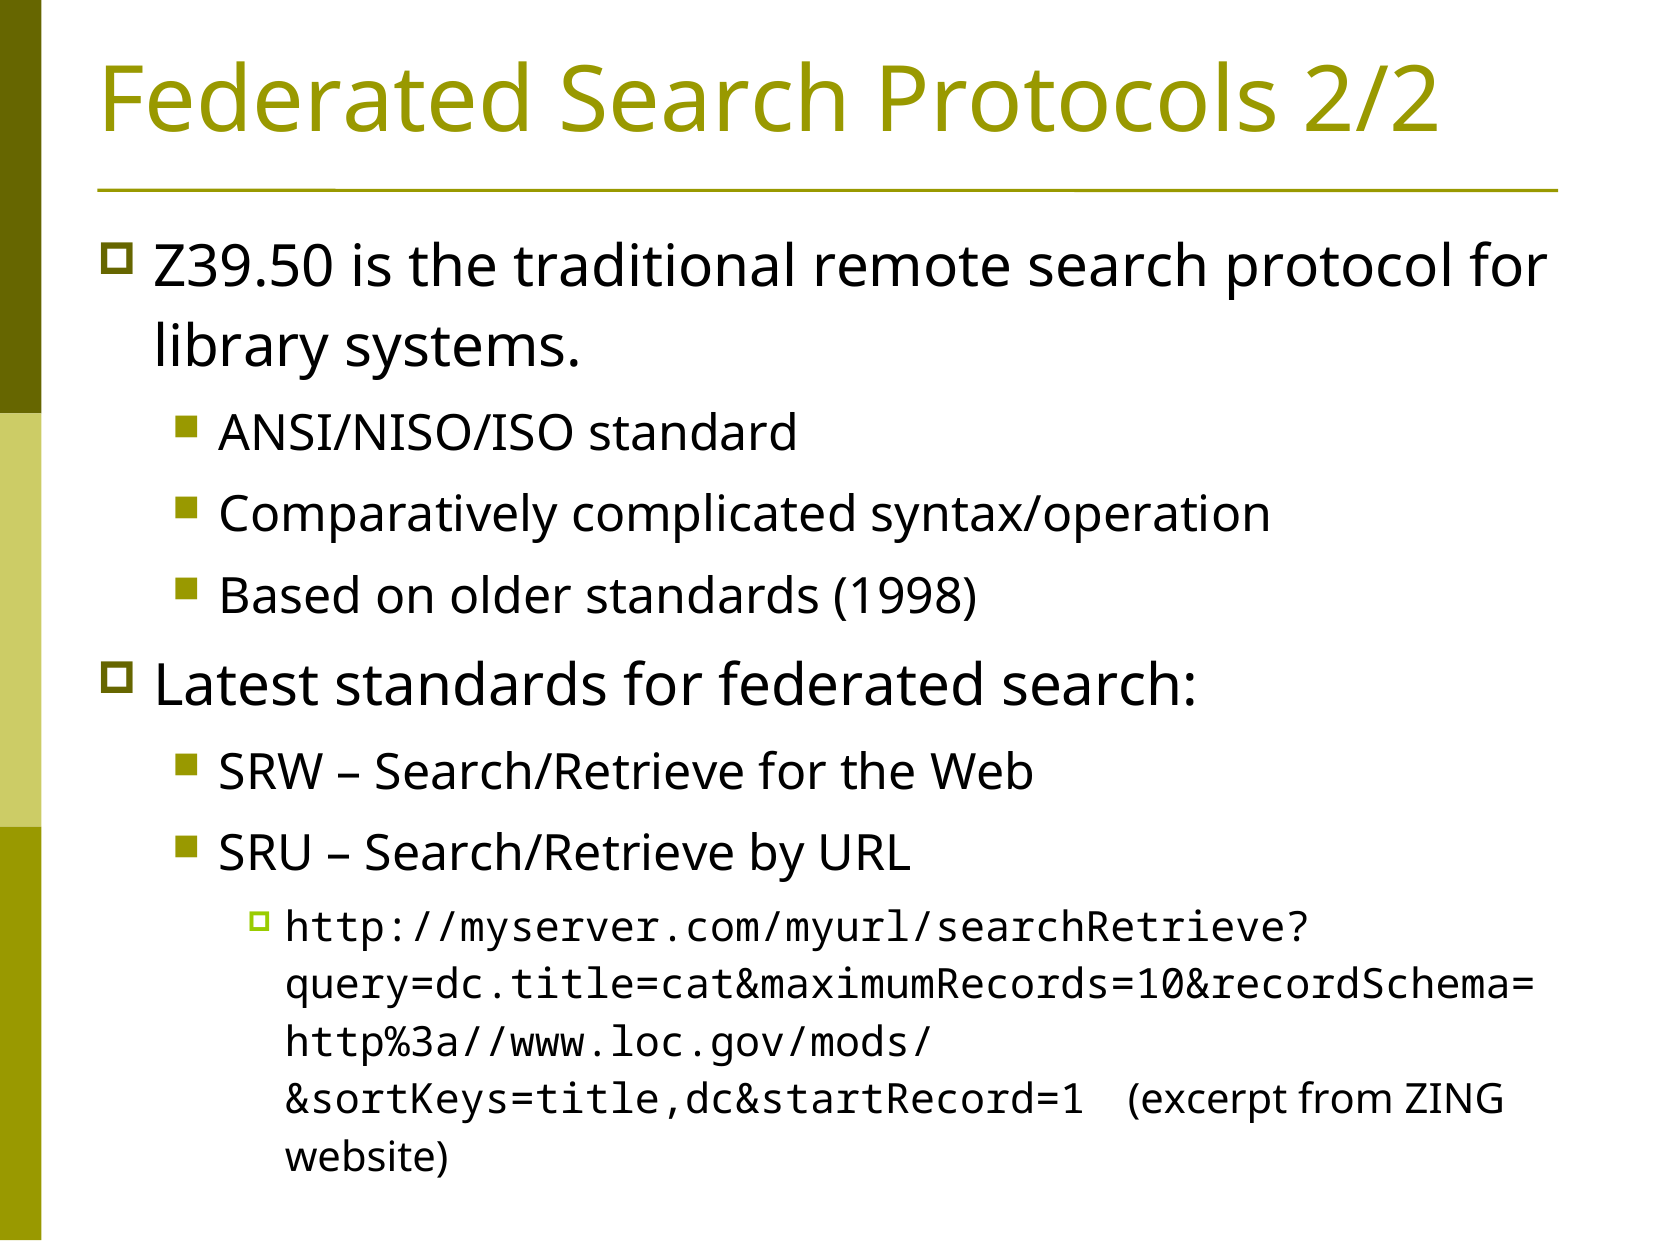

# Federated Search Protocols 2/2
Z39.50 is the traditional remote search protocol for library systems.
ANSI/NISO/ISO standard
Comparatively complicated syntax/operation
Based on older standards (1998)
Latest standards for federated search:
SRW – Search/Retrieve for the Web
SRU – Search/Retrieve by URL
http://myserver.com/myurl/searchRetrieve?query=dc.title=cat&maximumRecords=10&recordSchema=http%3a//www.loc.gov/mods/&sortKeys=title,dc&startRecord=1 (excerpt from ZING website)